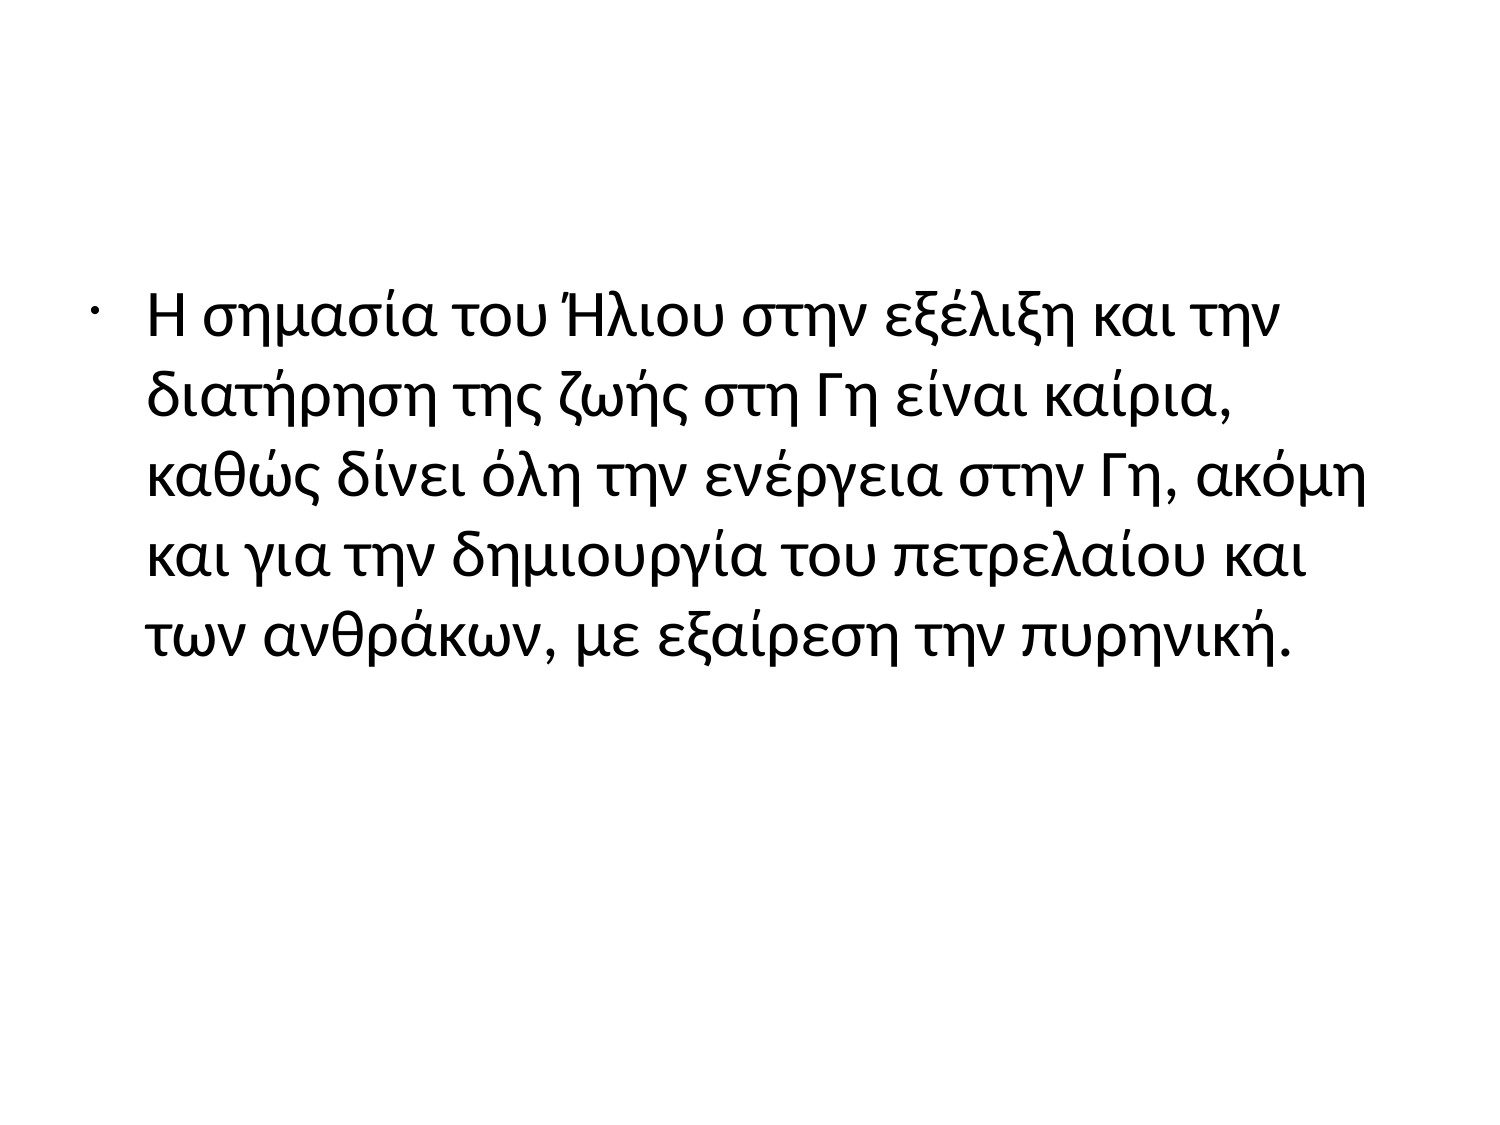

#
Η σημασία του Ήλιου στην εξέλιξη και την διατήρηση της ζωής στη Γη είναι καίρια, καθώς δίνει όλη την ενέργεια στην Γη, ακόμη και για την δημιουργία του πετρελαίου και των ανθράκων, με εξαίρεση την πυρηνική.